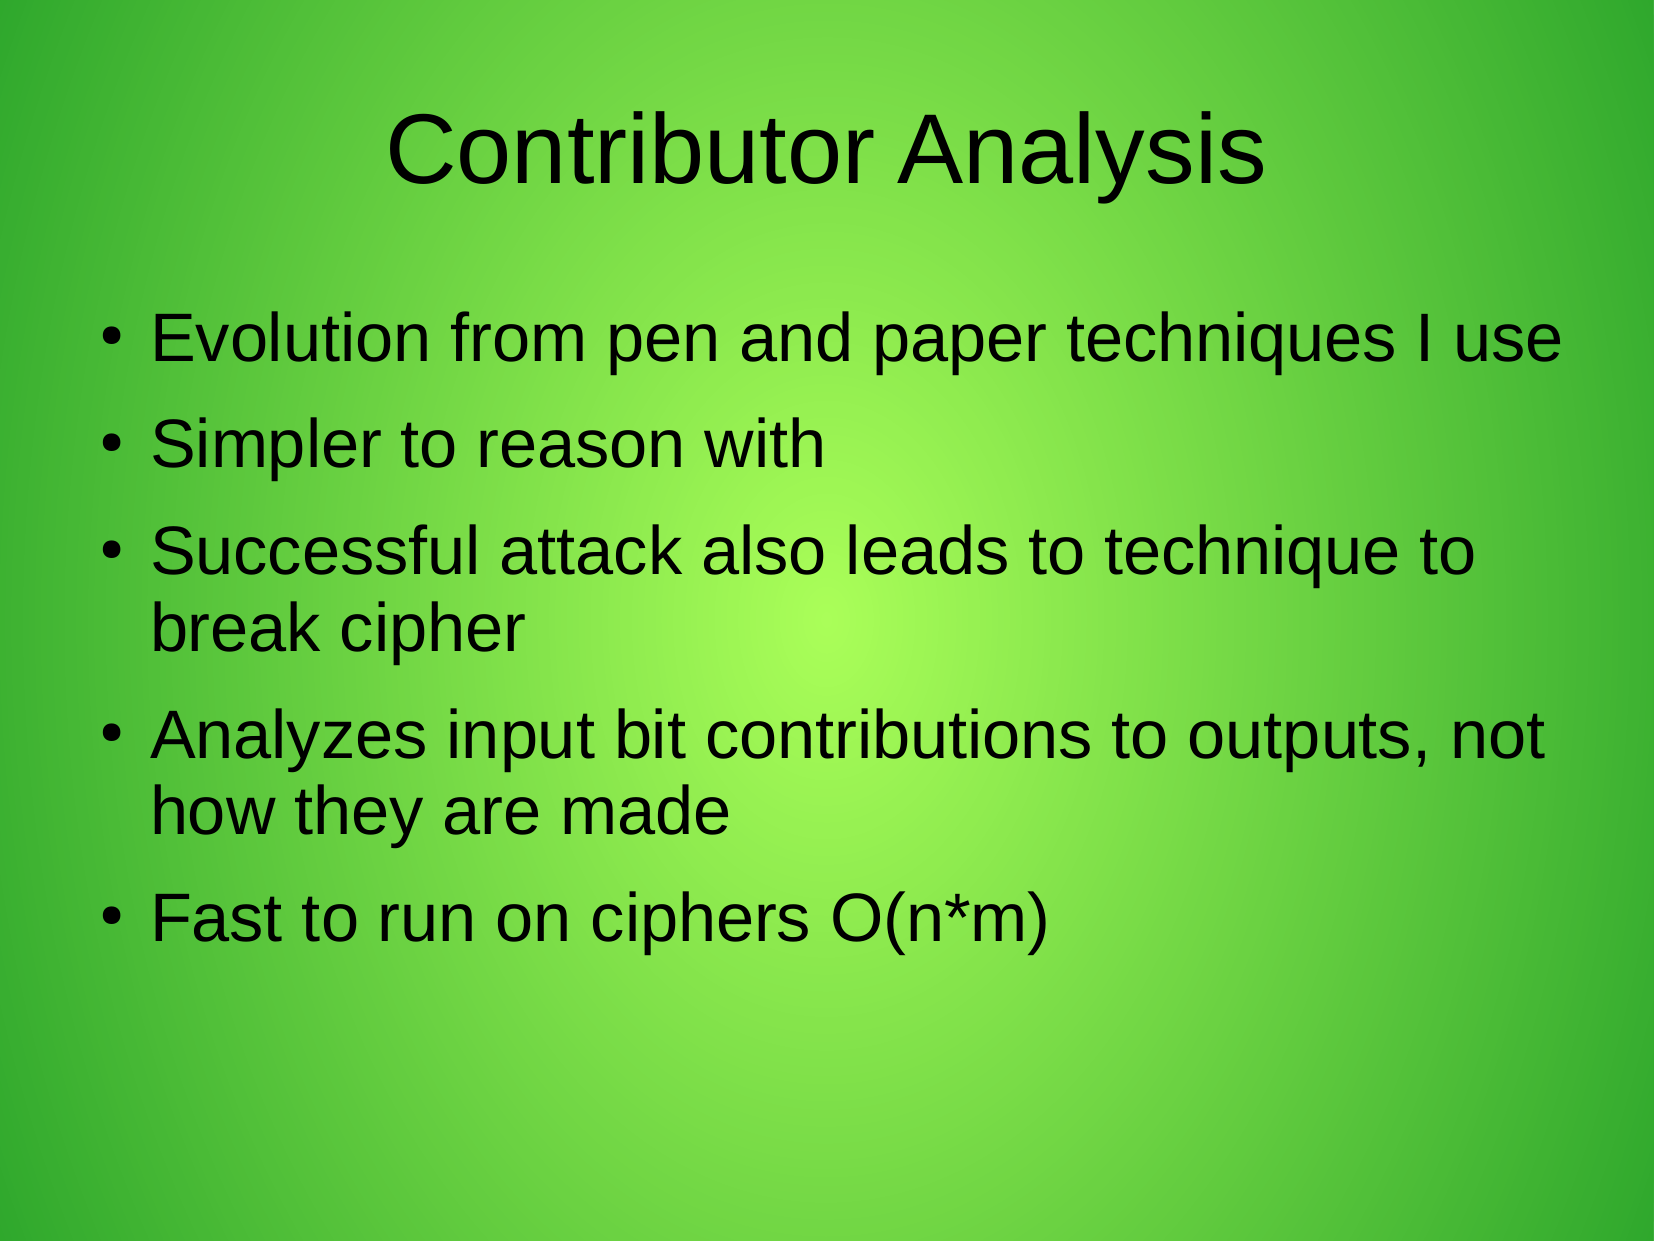

# Contributor Analysis
Evolution from pen and paper techniques I use
Simpler to reason with
Successful attack also leads to technique to break cipher
Analyzes input bit contributions to outputs, not how they are made
Fast to run on ciphers O(n*m)